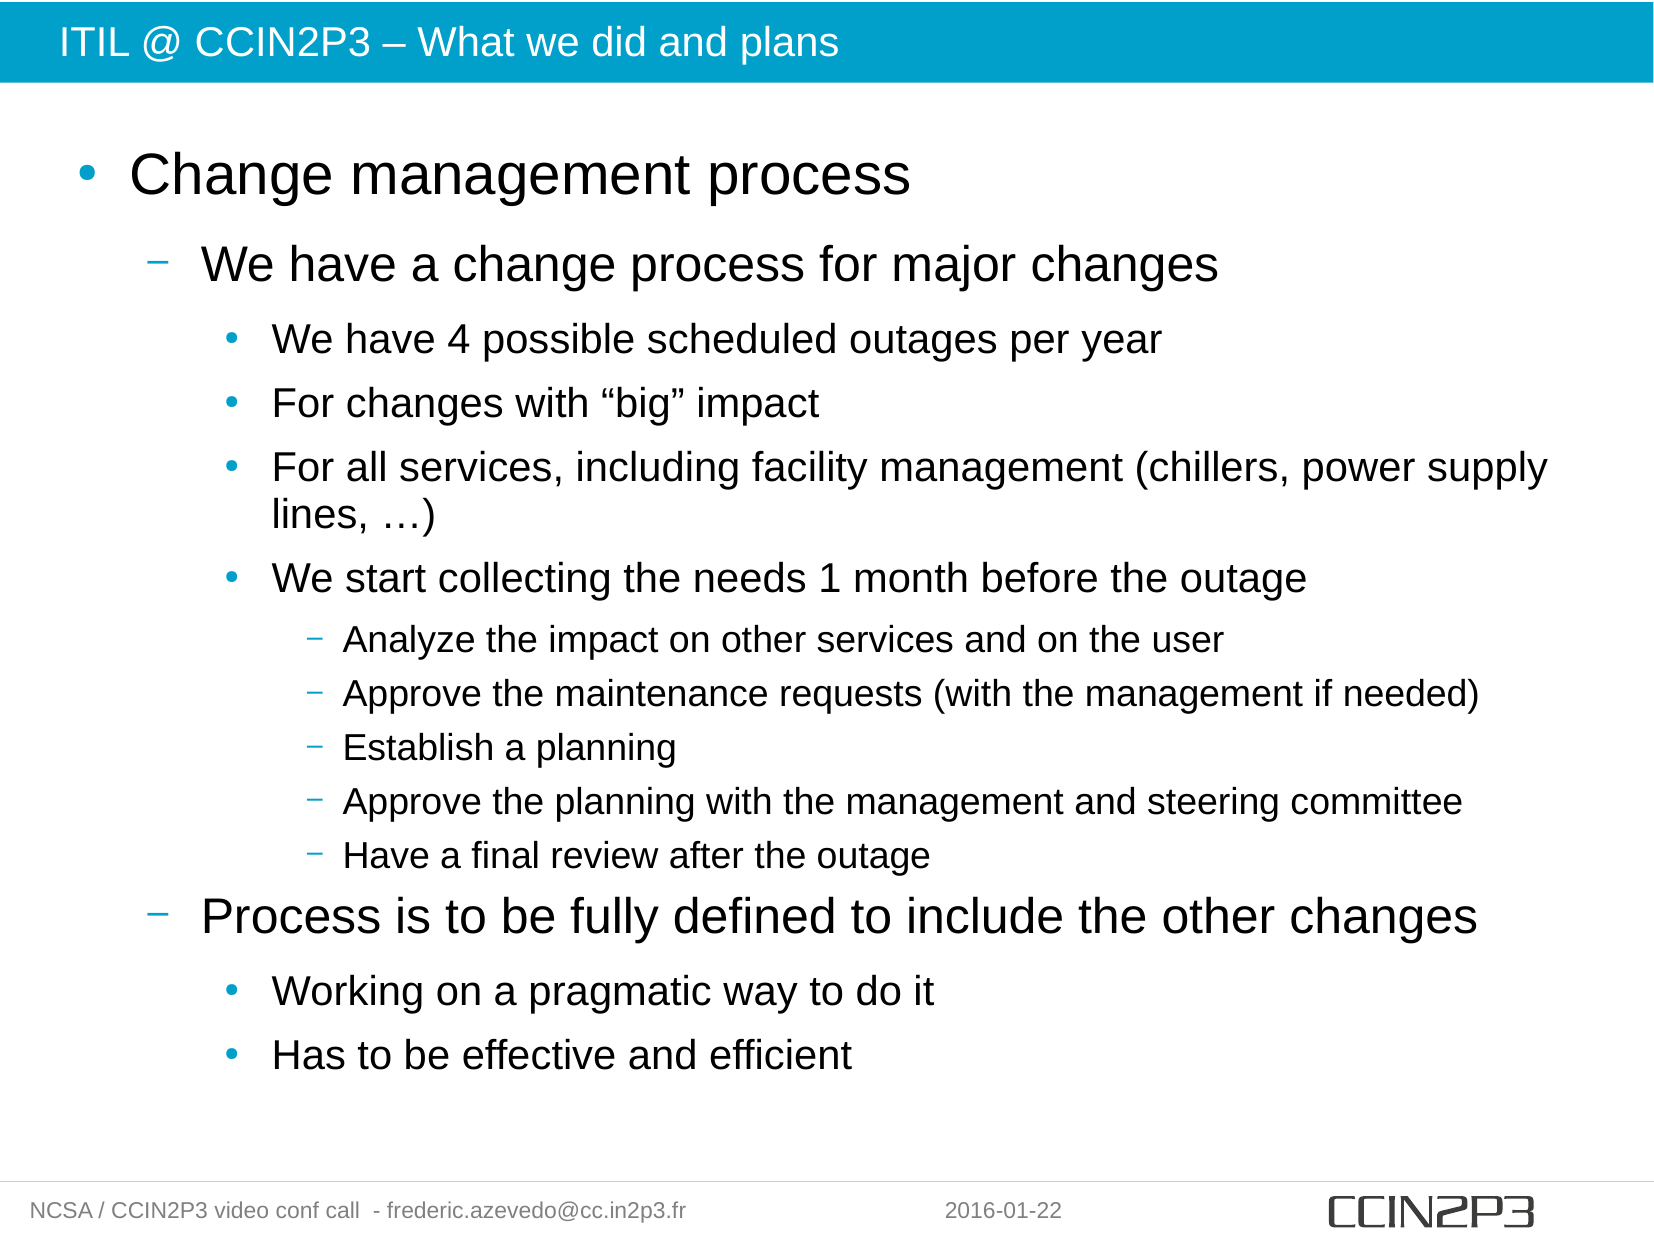

# ITIL @ CCIN2P3 – What we did and plans
Change management process
We have a change process for major changes
We have 4 possible scheduled outages per year
For changes with “big” impact
For all services, including facility management (chillers, power supply lines, …)
We start collecting the needs 1 month before the outage
Analyze the impact on other services and on the user
Approve the maintenance requests (with the management if needed)
Establish a planning
Approve the planning with the management and steering committee
Have a final review after the outage
Process is to be fully defined to include the other changes
Working on a pragmatic way to do it
Has to be effective and efficient
NCSA / CCIN2P3 video conf call - frederic.azevedo@cc.in2p3.fr
2016-01-22